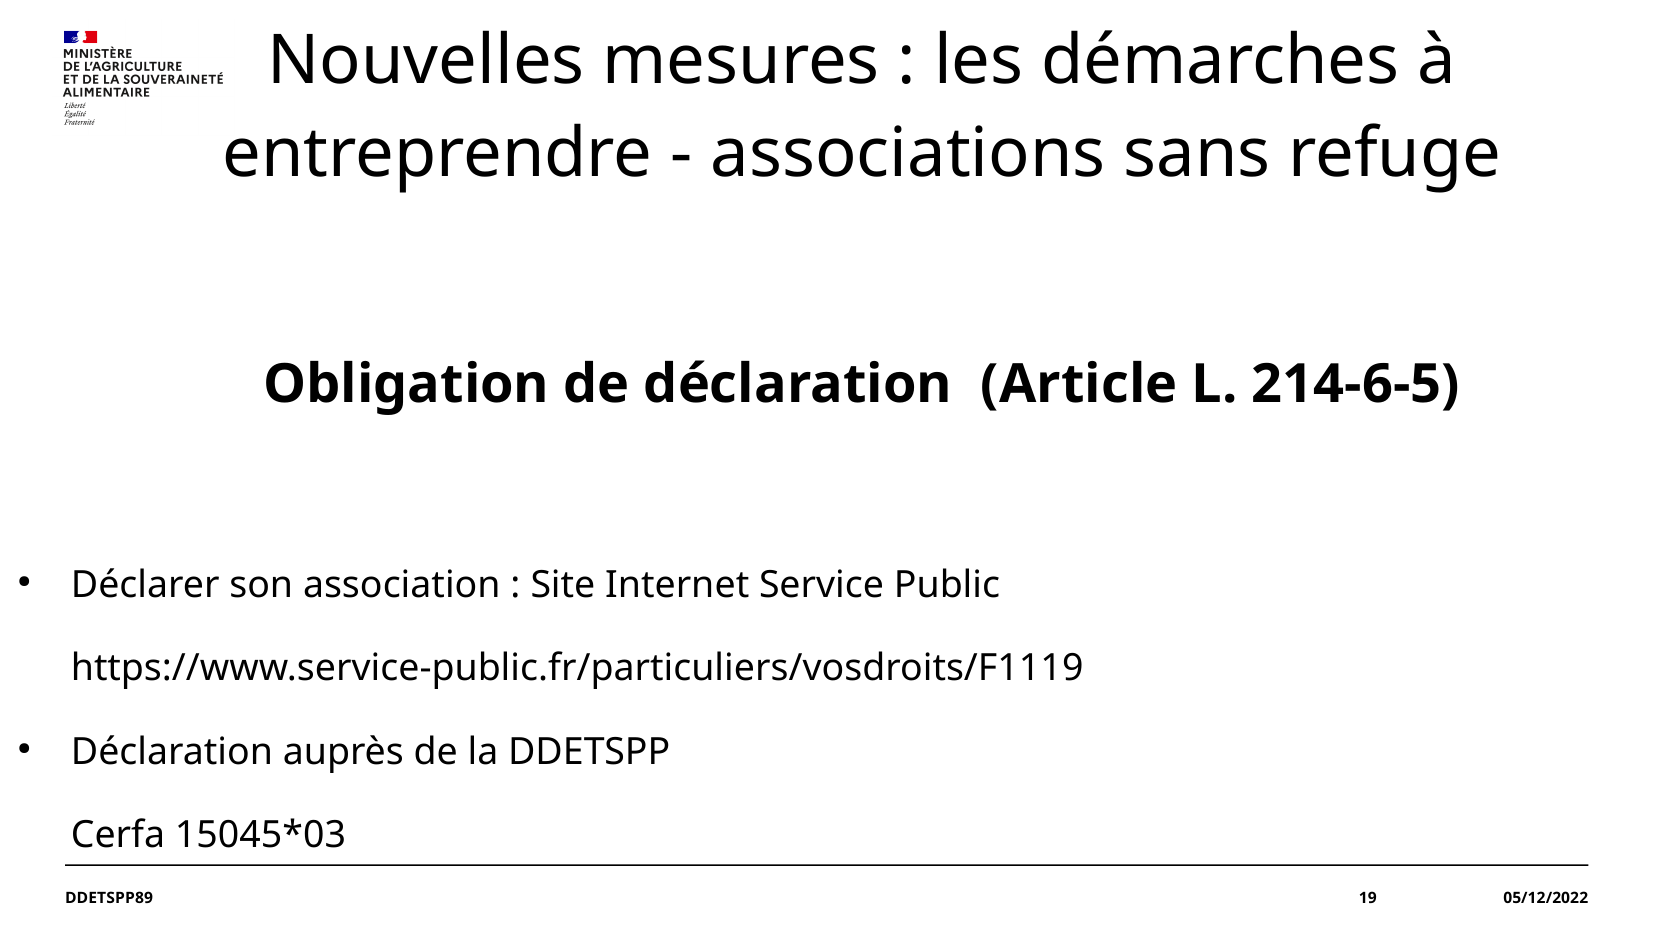

# Nouvelles mesures : les démarches à entreprendre - associations sans refuge
Obligation de déclaration (Article L. 214-6-5)
Déclarer son association : Site Internet Service Public
https://www.service-public.fr/particuliers/vosdroits/F1119
Déclaration auprès de la DDETSPP
Cerfa 15045*03
DDETSPP89
19
05/12/2022